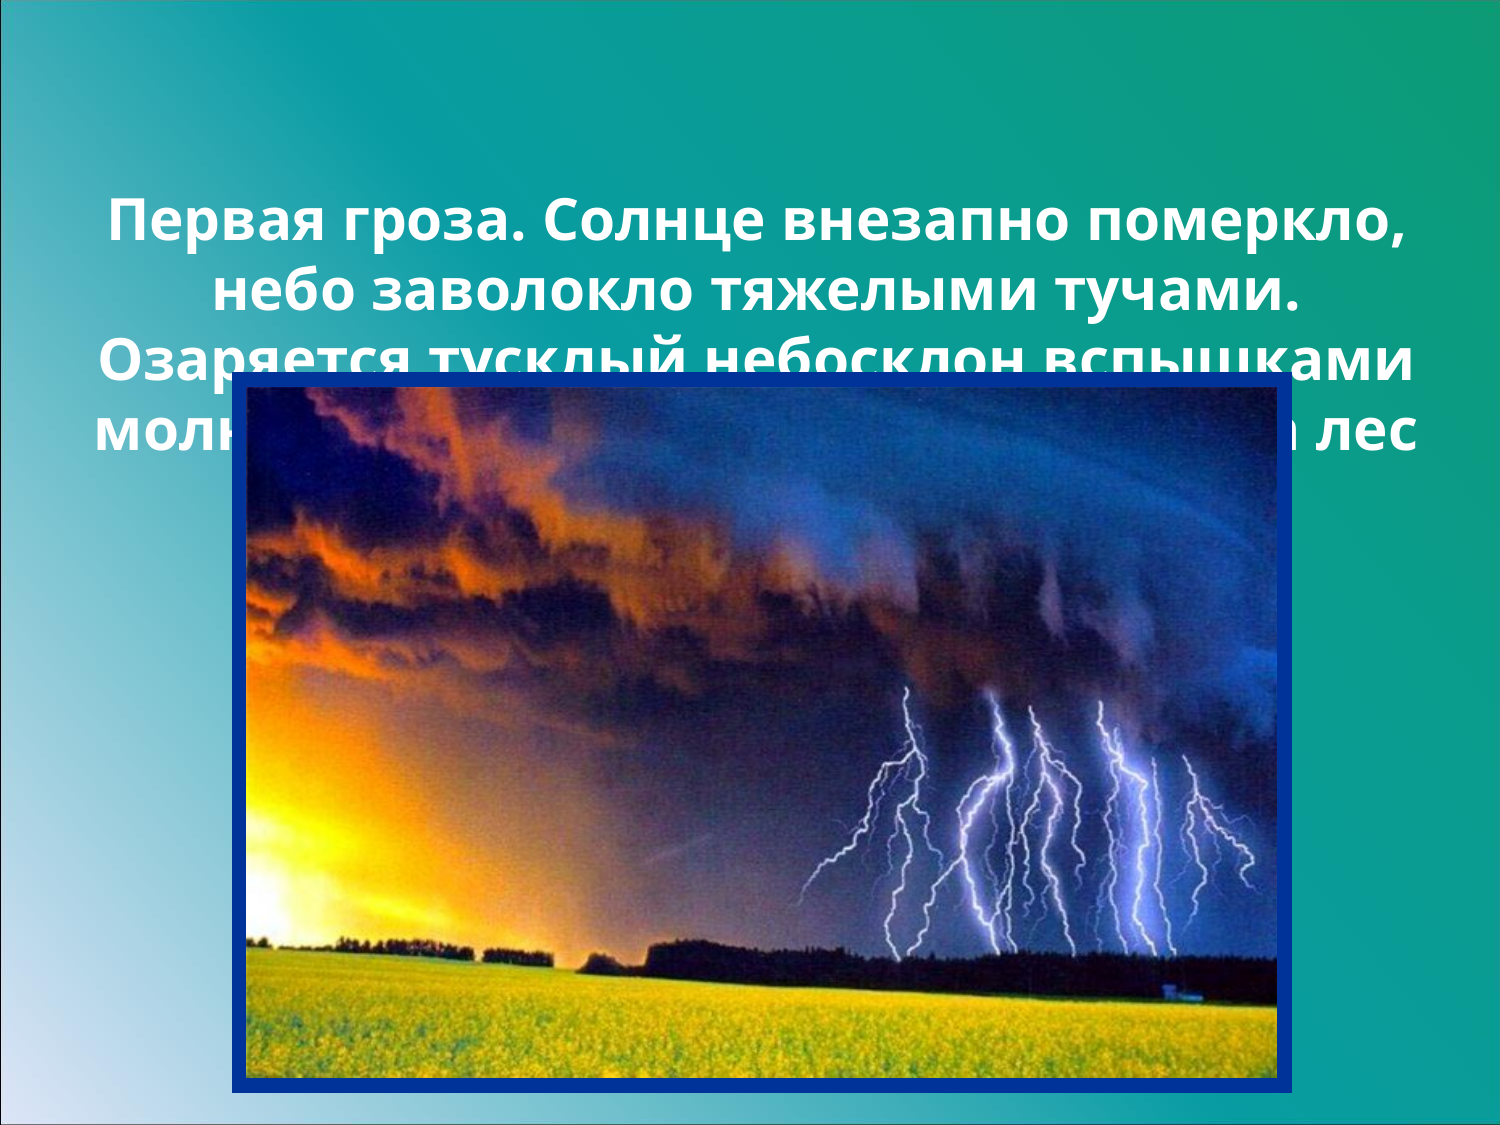

# Первая гроза. Солнце внезапно померкло, небо заволокло тяжелыми тучами. Озаряется тусклый небосклон вспышками молний, а сквозь застывший от страха лес проносятся первые удары грома.